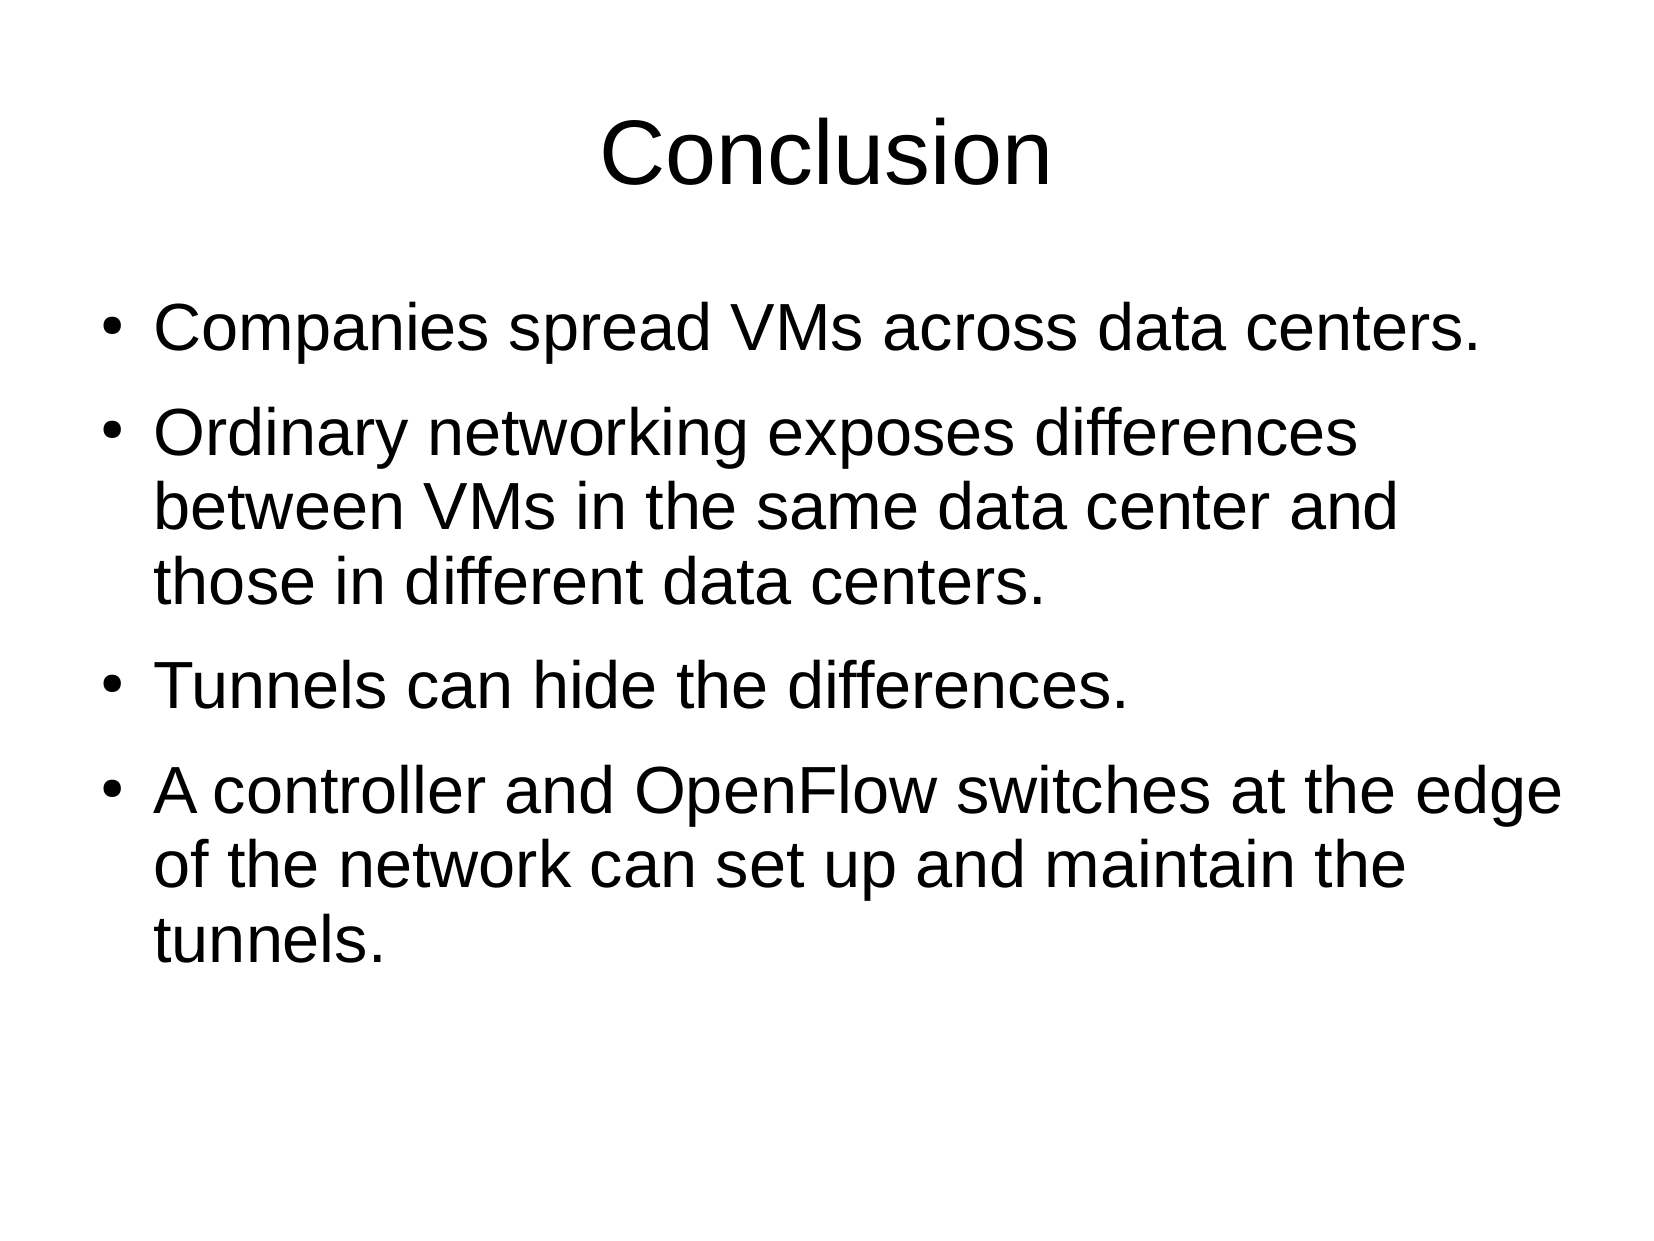

# Conclusion
Companies spread VMs across data centers.
Ordinary networking exposes differences between VMs in the same data center and those in different data centers.
Tunnels can hide the differences.
A controller and OpenFlow switches at the edge of the network can set up and maintain the tunnels.